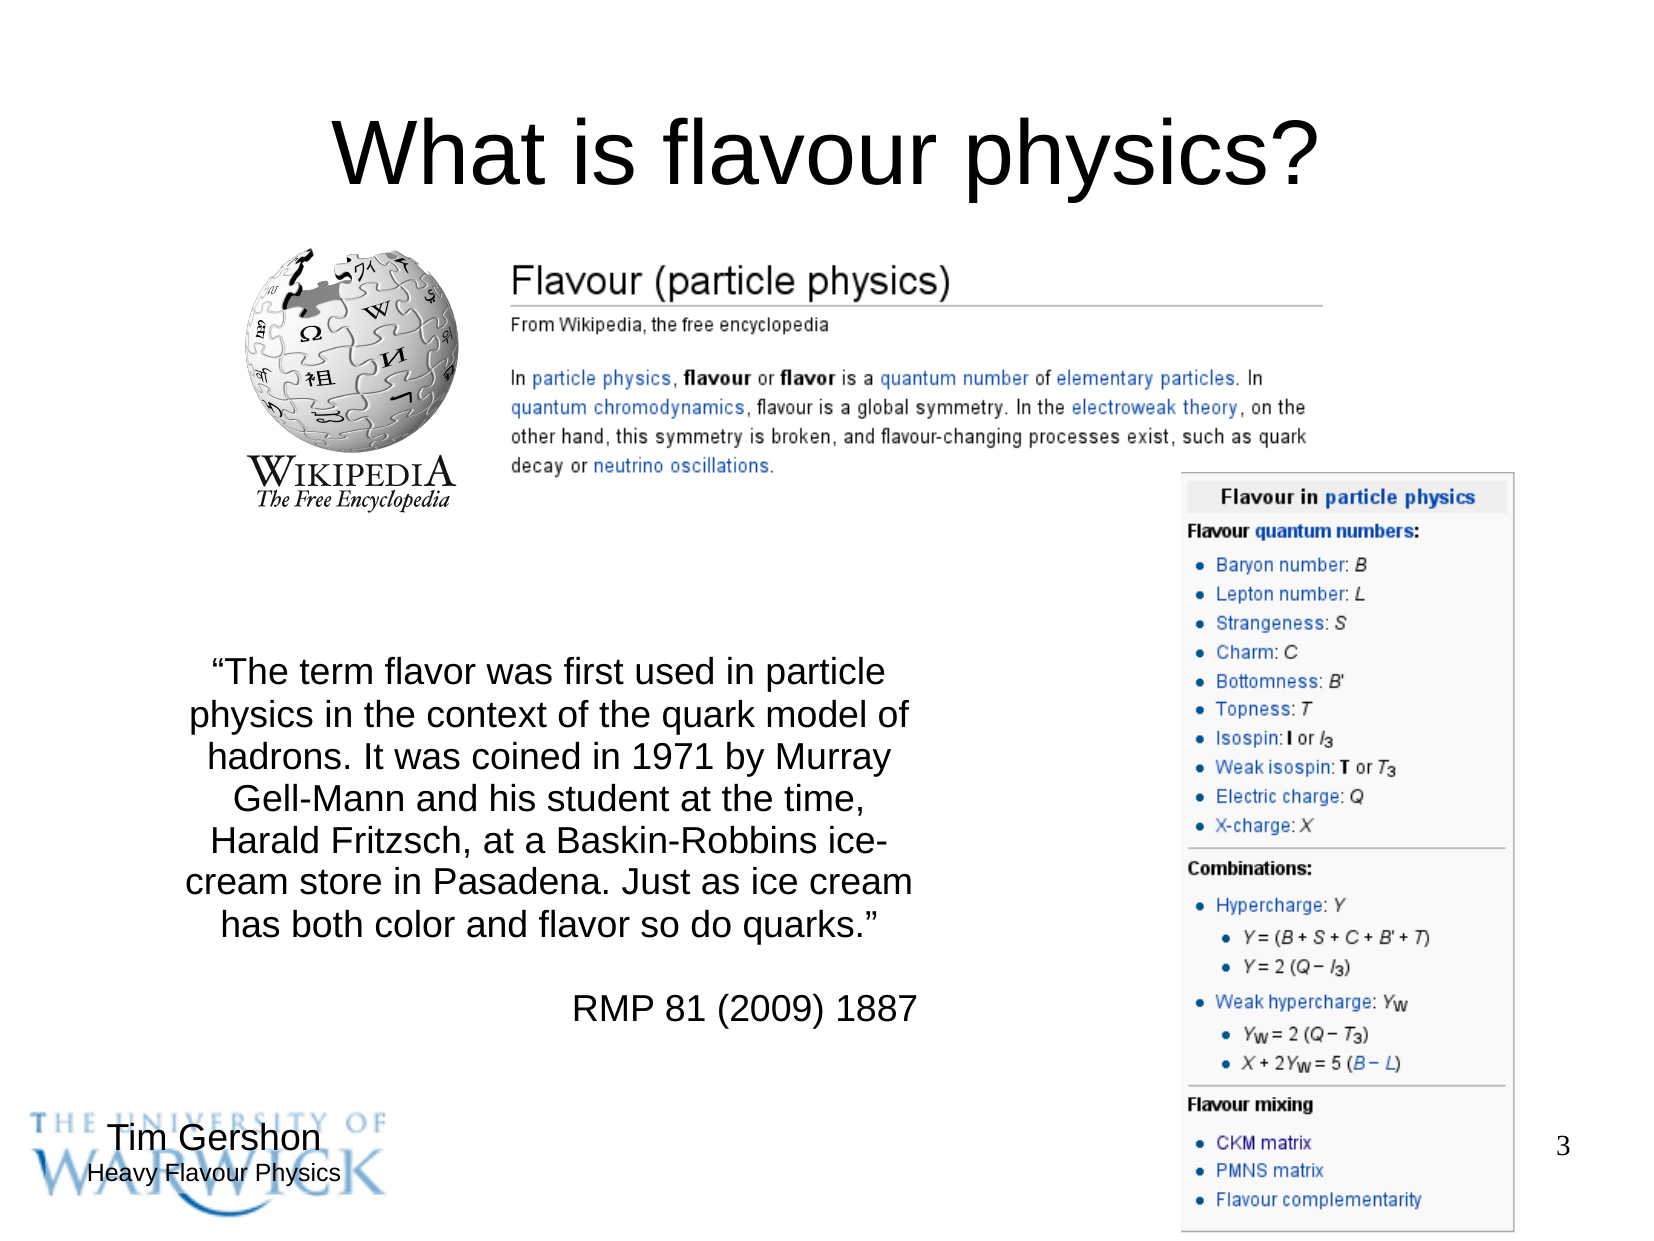

# What is flavour physics?
“The term flavor was first used in particle physics in the context of the quark model of hadrons. It was coined in 1971 by Murray Gell-Mann and his student at the time,
Harald Fritzsch, at a Baskin-Robbins ice-cream store in Pasadena. Just as ice cream has both color and flavor so do quarks.”
RMP 81 (2009) 1887
Tim Gershon
Heavy Flavour Physics
3